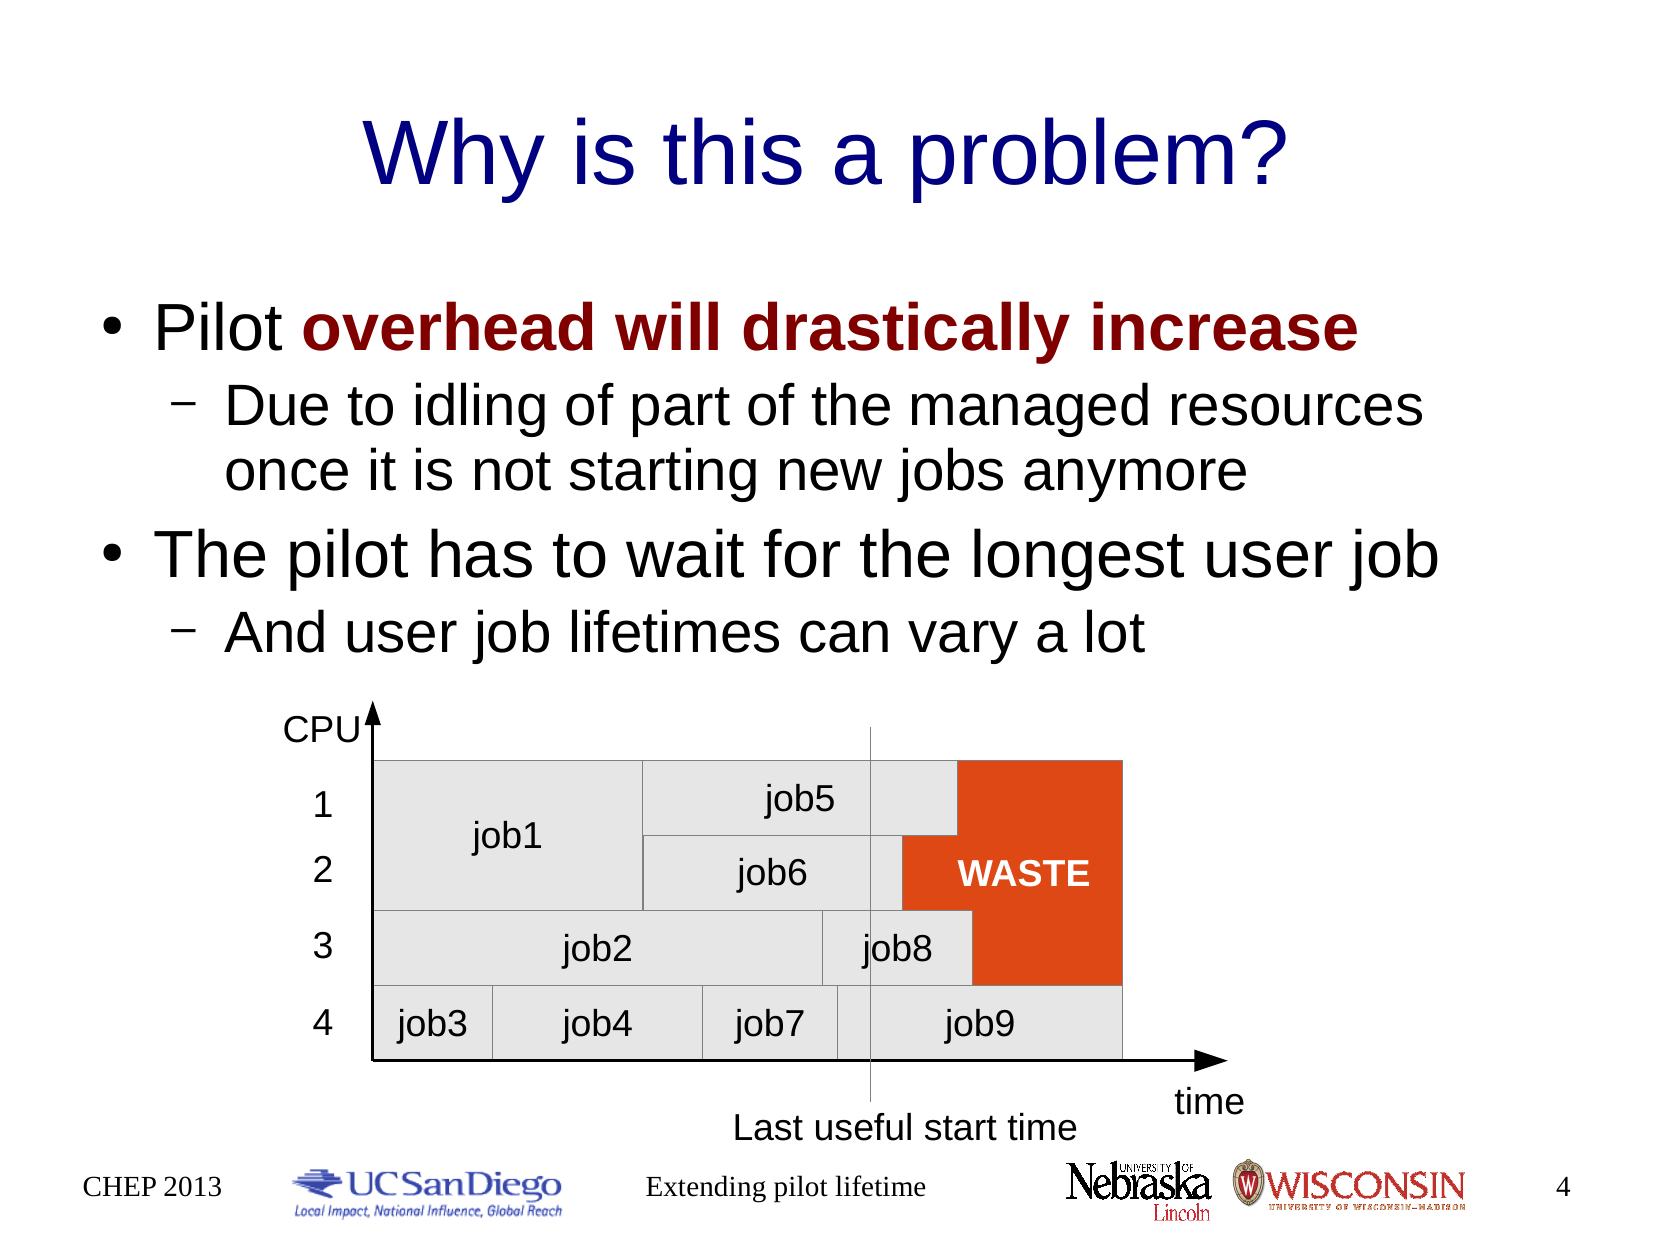

# Why is this a problem?
Pilot overhead will drastically increase
Due to idling of part of the managed resources
once it is not starting new jobs anymore
The pilot has to wait for the longest user job
And user job lifetimes can vary a lot
CPU
job1
job5
1
job6
2
WASTE
job2
job8
3
job3
job4
job7
job9
4
time
Last useful start time
CHEP 2013
Extending pilot lifetime
4